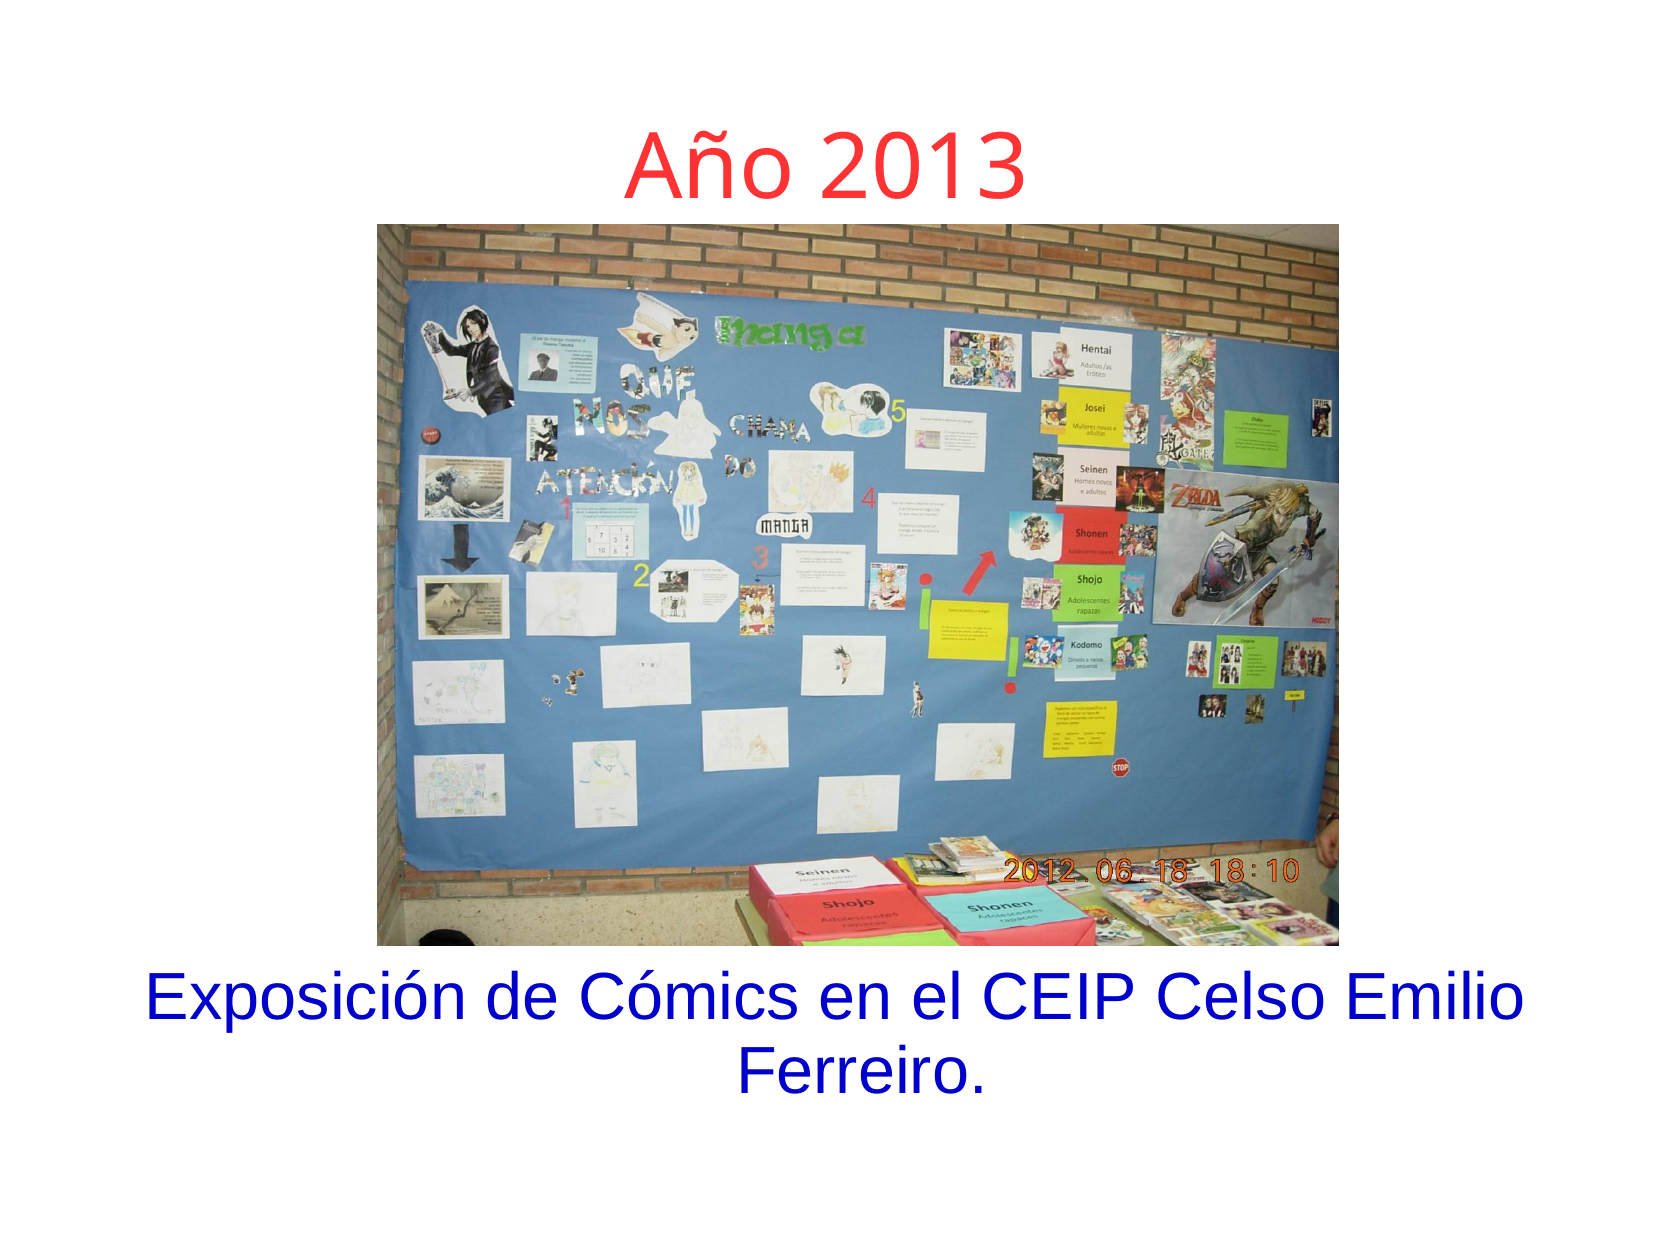

# Año 2013
Exposición de Cómics en el CEIP Celso Emilio Ferreiro.